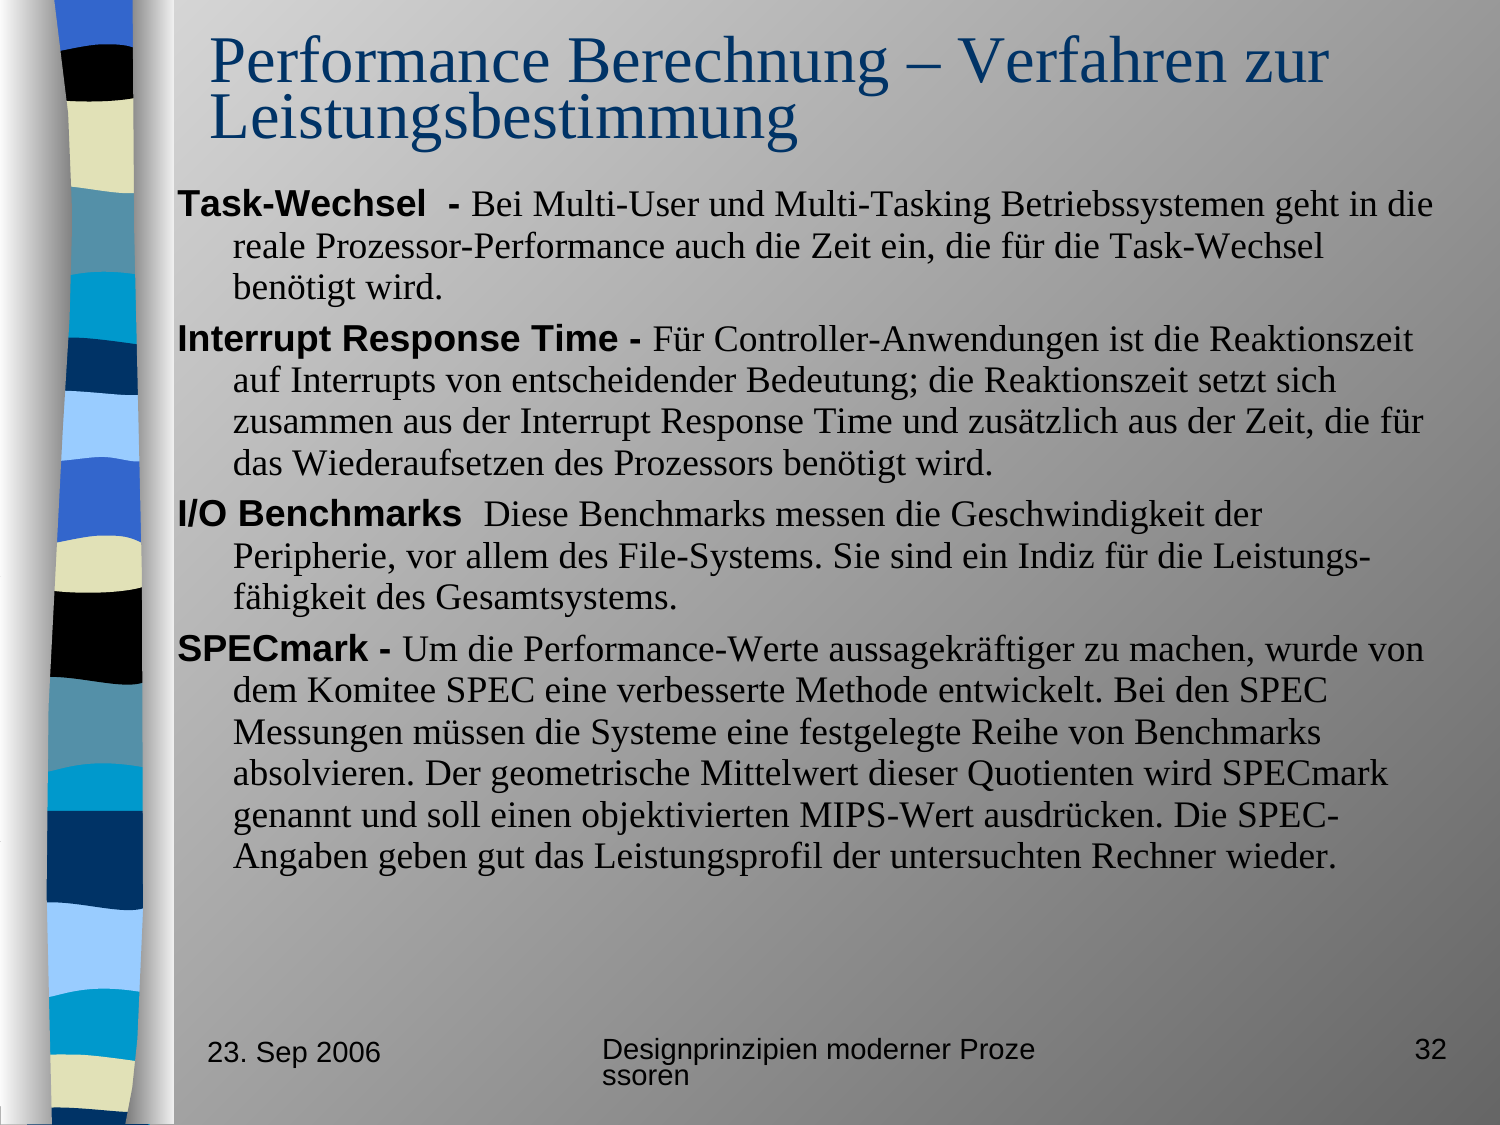

# Performance Berechnung – Verfahren zur Leistungsbestimmung
Task-Wechsel - Bei Multi-User und Multi-Tasking Betriebssystemen geht in die reale Prozessor-Performance auch die Zeit ein, die für die Task-Wechsel benötigt wird.
Interrupt Response Time - Für Controller-Anwendungen ist die Reaktionszeit auf Interrupts von entscheidender Bedeutung; die Reaktionszeit setzt sich zusammen aus der Interrupt Response Time und zusätzlich aus der Zeit, die für das Wiederaufsetzen des Prozessors benötigt wird.
I/O Benchmarks Diese Benchmarks messen die Geschwindigkeit der Peripherie, vor allem des File-Systems. Sie sind ein Indiz für die Leistungs-fähigkeit des Gesamtsystems.
SPECmark - Um die Performance-Werte aussagekräftiger zu machen, wurde von dem Komitee SPEC eine verbesserte Methode entwickelt. Bei den SPEC Messungen müssen die Systeme eine festgelegte Reihe von Benchmarks absolvieren. Der geometrische Mittelwert dieser Quotienten wird SPECmark genannt und soll einen objektivierten MIPS-Wert ausdrücken. Die SPEC-Angaben geben gut das Leistungsprofil der untersuchten Rechner wieder.
Designprinzipien moderner Prozessoren
32